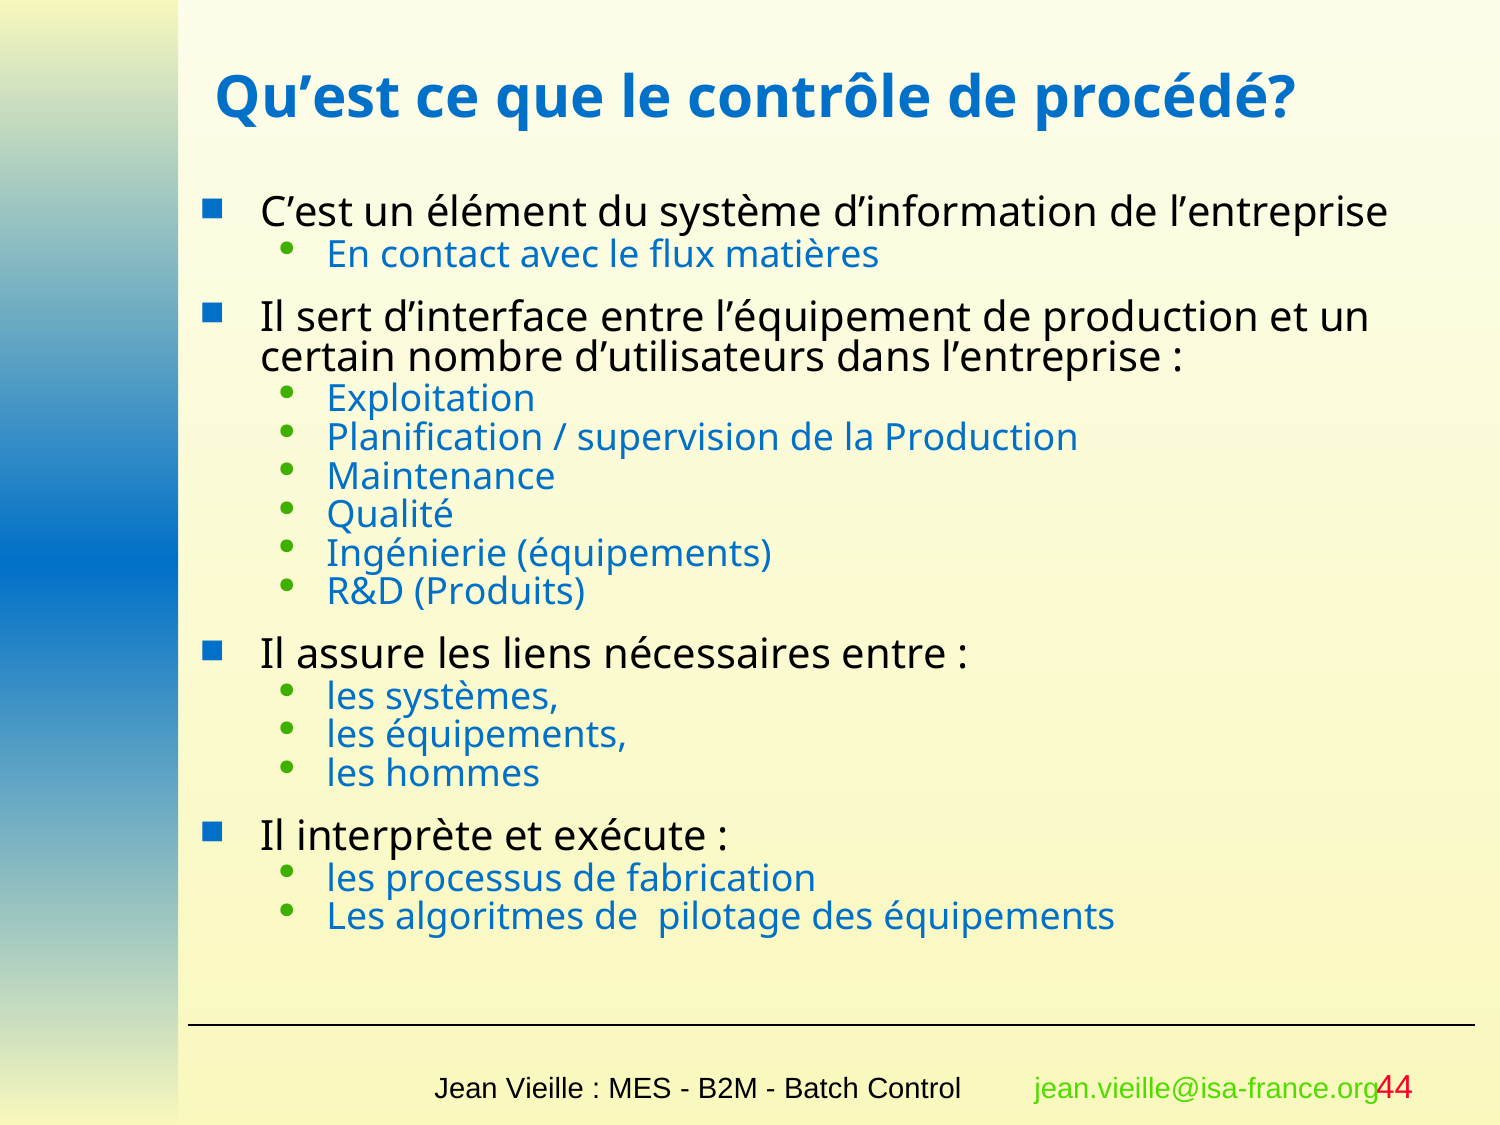

# Qu’est ce que le contrôle de procédé?
C’est un élément du système d’information de l’entreprise
En contact avec le flux matières
Il sert d’interface entre l’équipement de production et un certain nombre d’utilisateurs dans l’entreprise :
Exploitation
Planification / supervision de la Production
Maintenance
Qualité
Ingénierie (équipements)
R&D (Produits)
Il assure les liens nécessaires entre :
les systèmes,
les équipements,
les hommes
Il interprète et exécute :
les processus de fabrication
Les algoritmes de pilotage des équipements